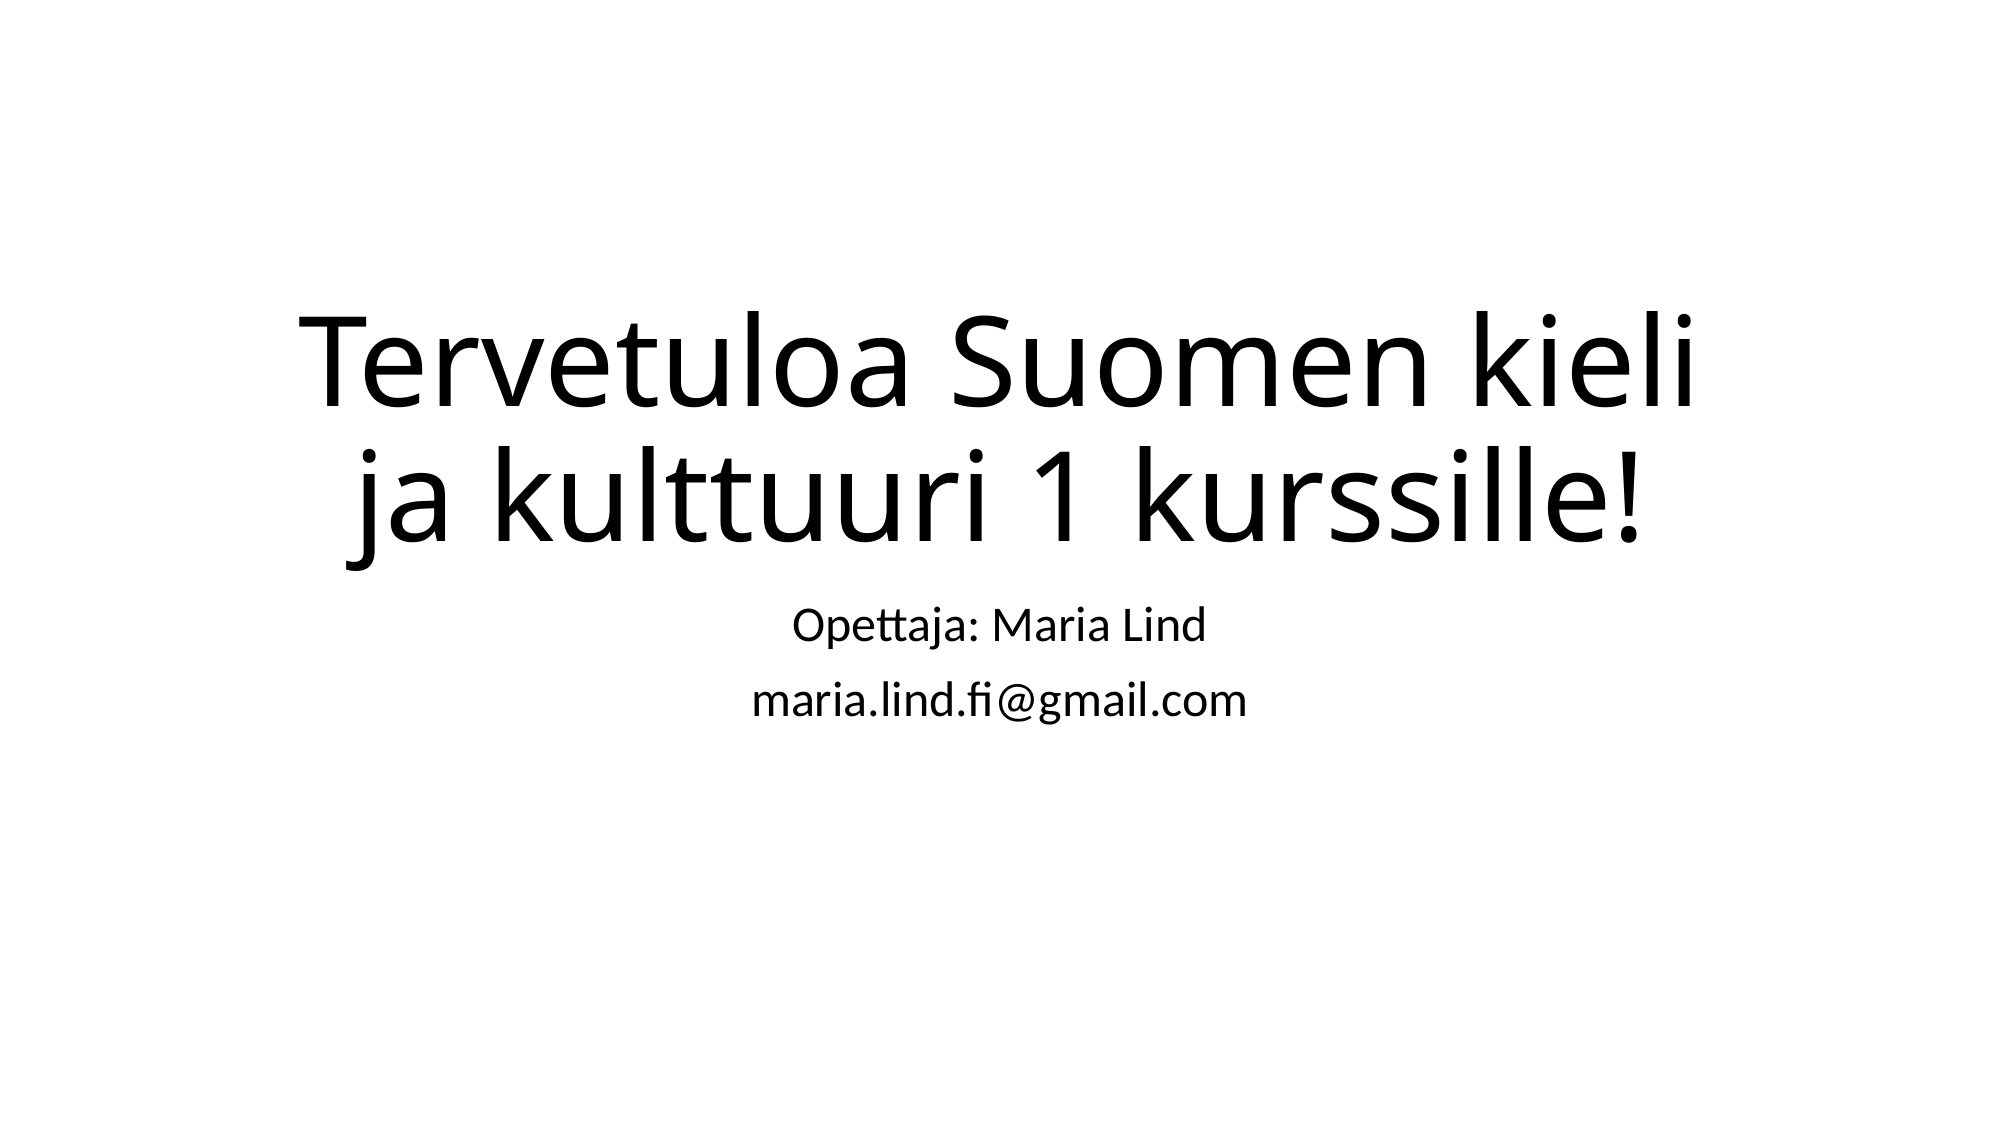

# Tervetuloa Suomen kieli ja kulttuuri 1 kurssille!
Opettaja: Maria Lind
maria.lind.fi@gmail.com